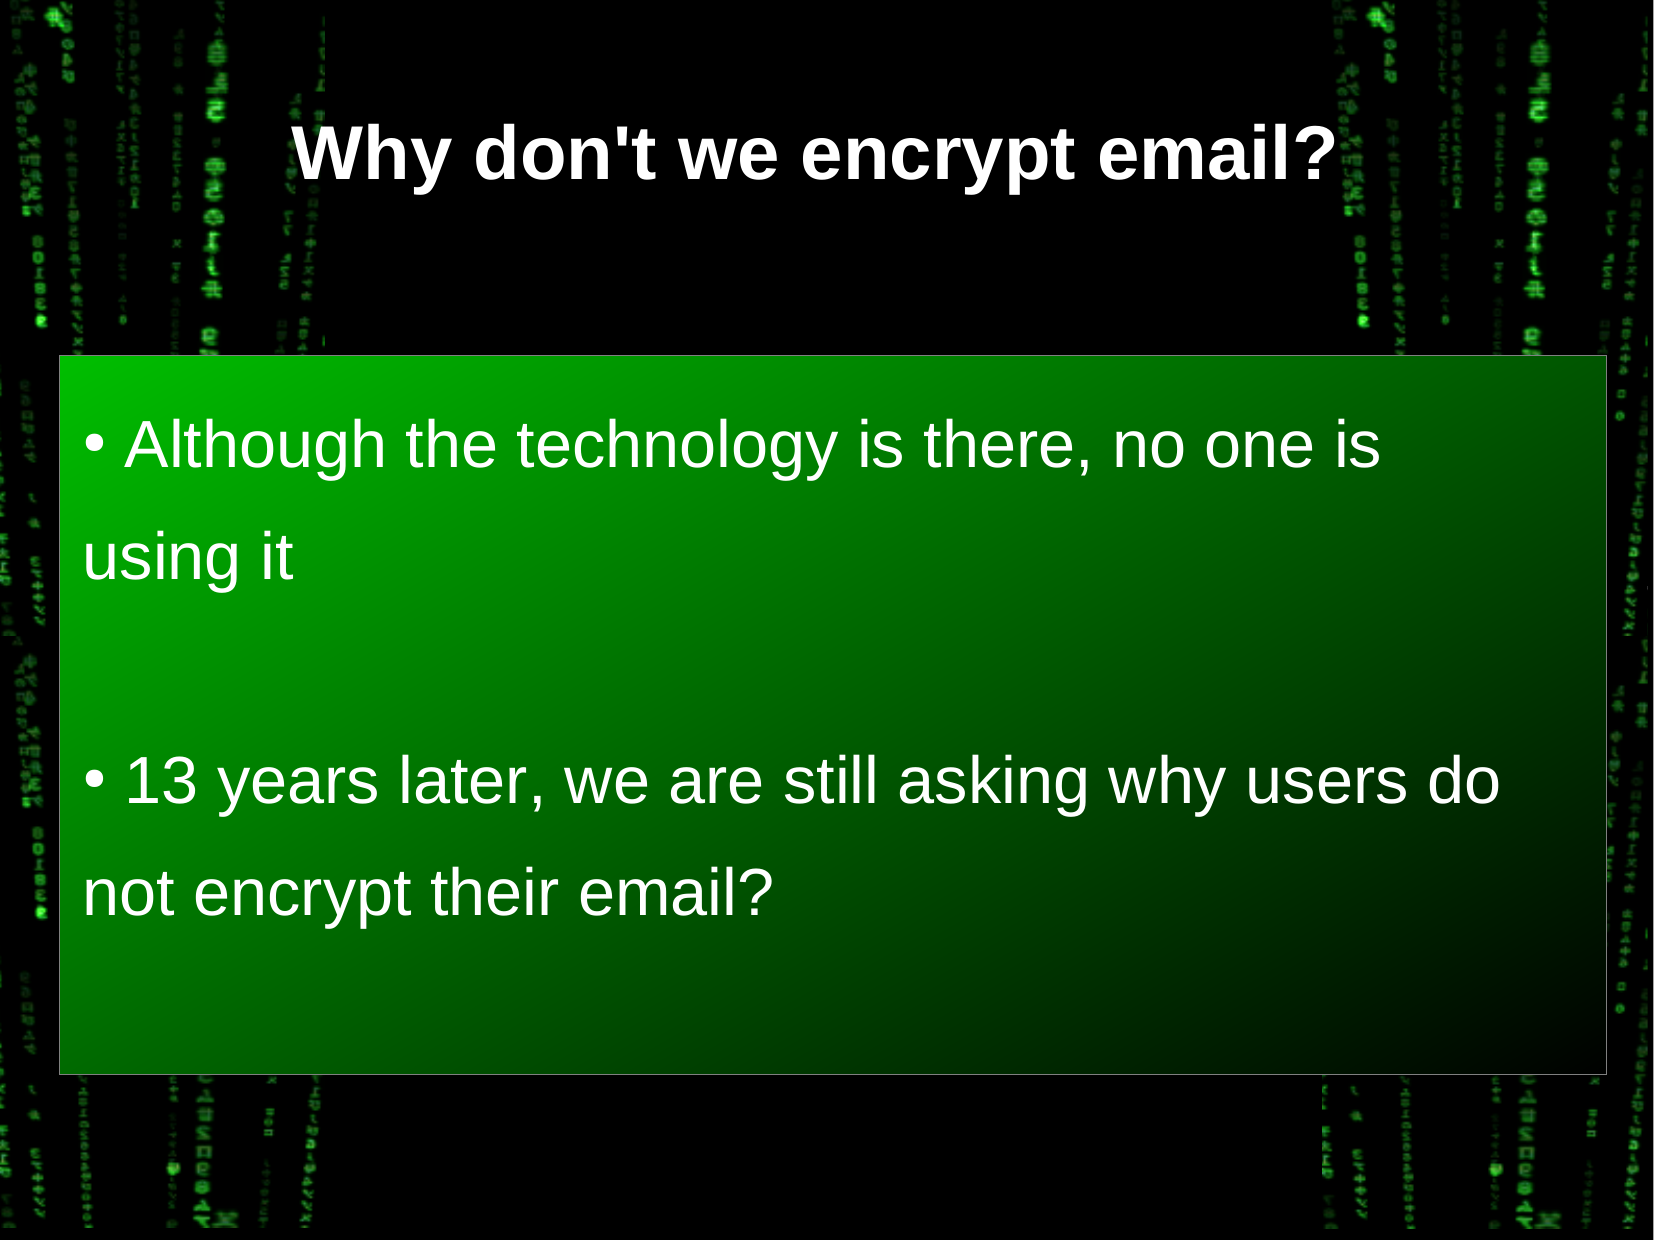

# Why don't we encrypt email?
 Although the technology is there, no one is using it
 13 years later, we are still asking why users do not encrypt their email?